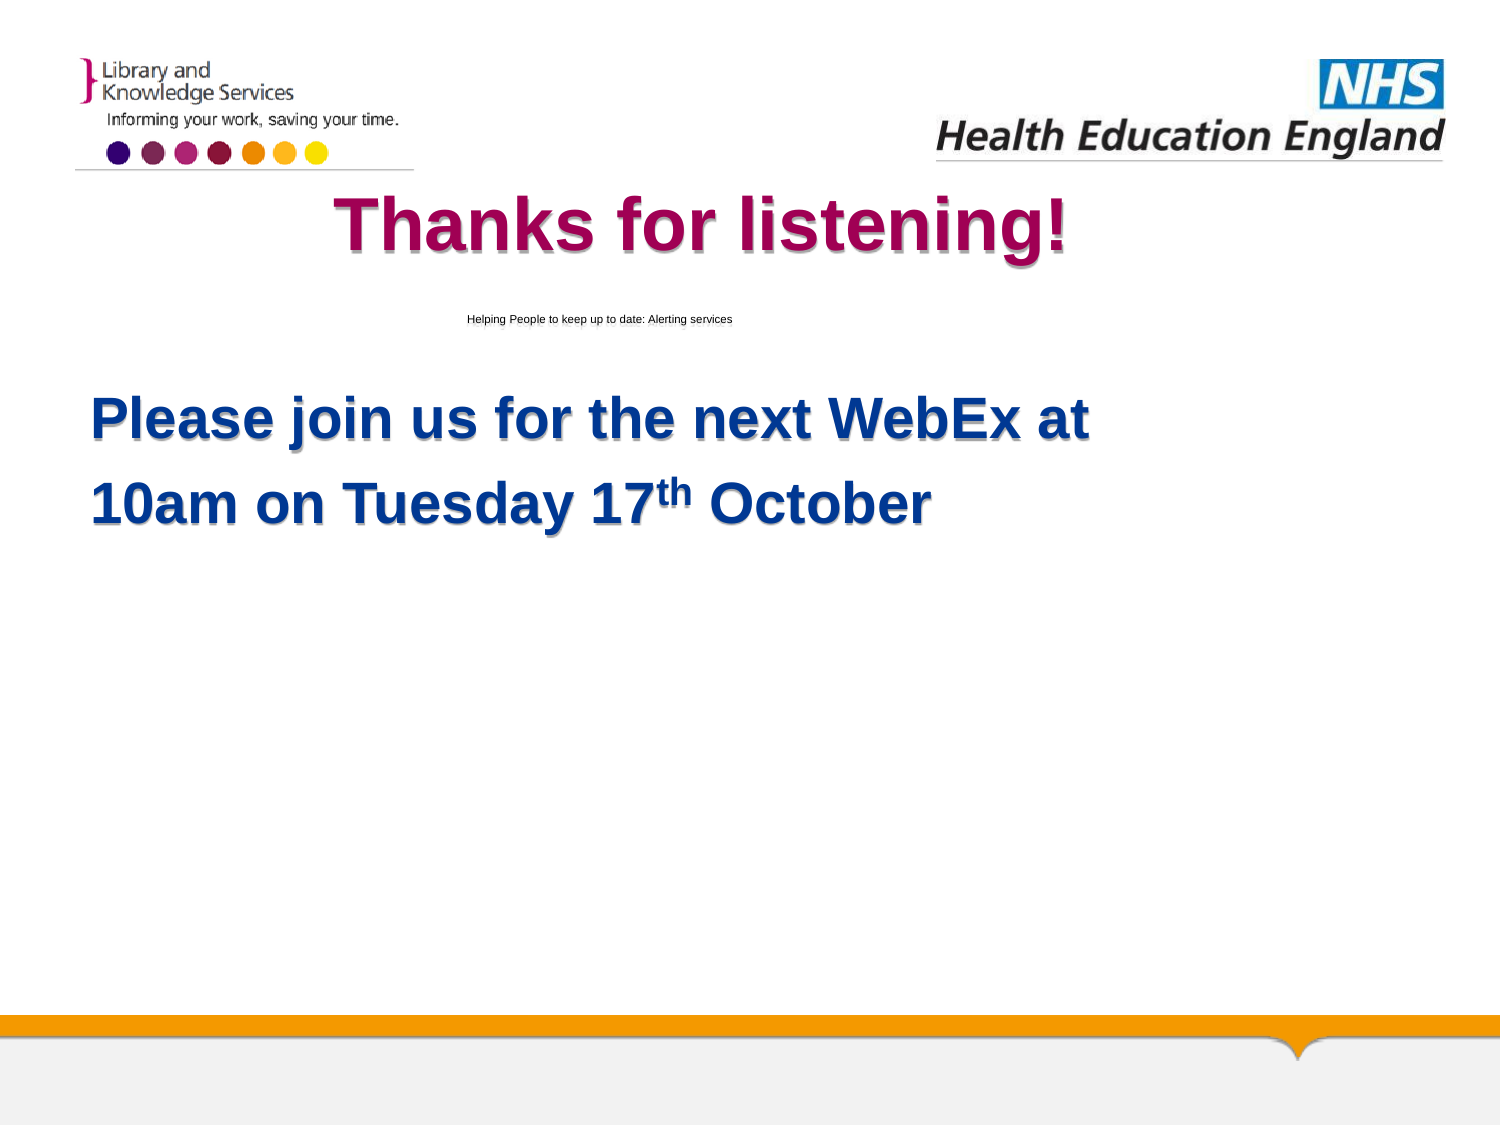

# Thanks for listening!
Please join us for the next WebEx at
10am on Tuesday 17th October
Helping People to keep up to date: Alerting services